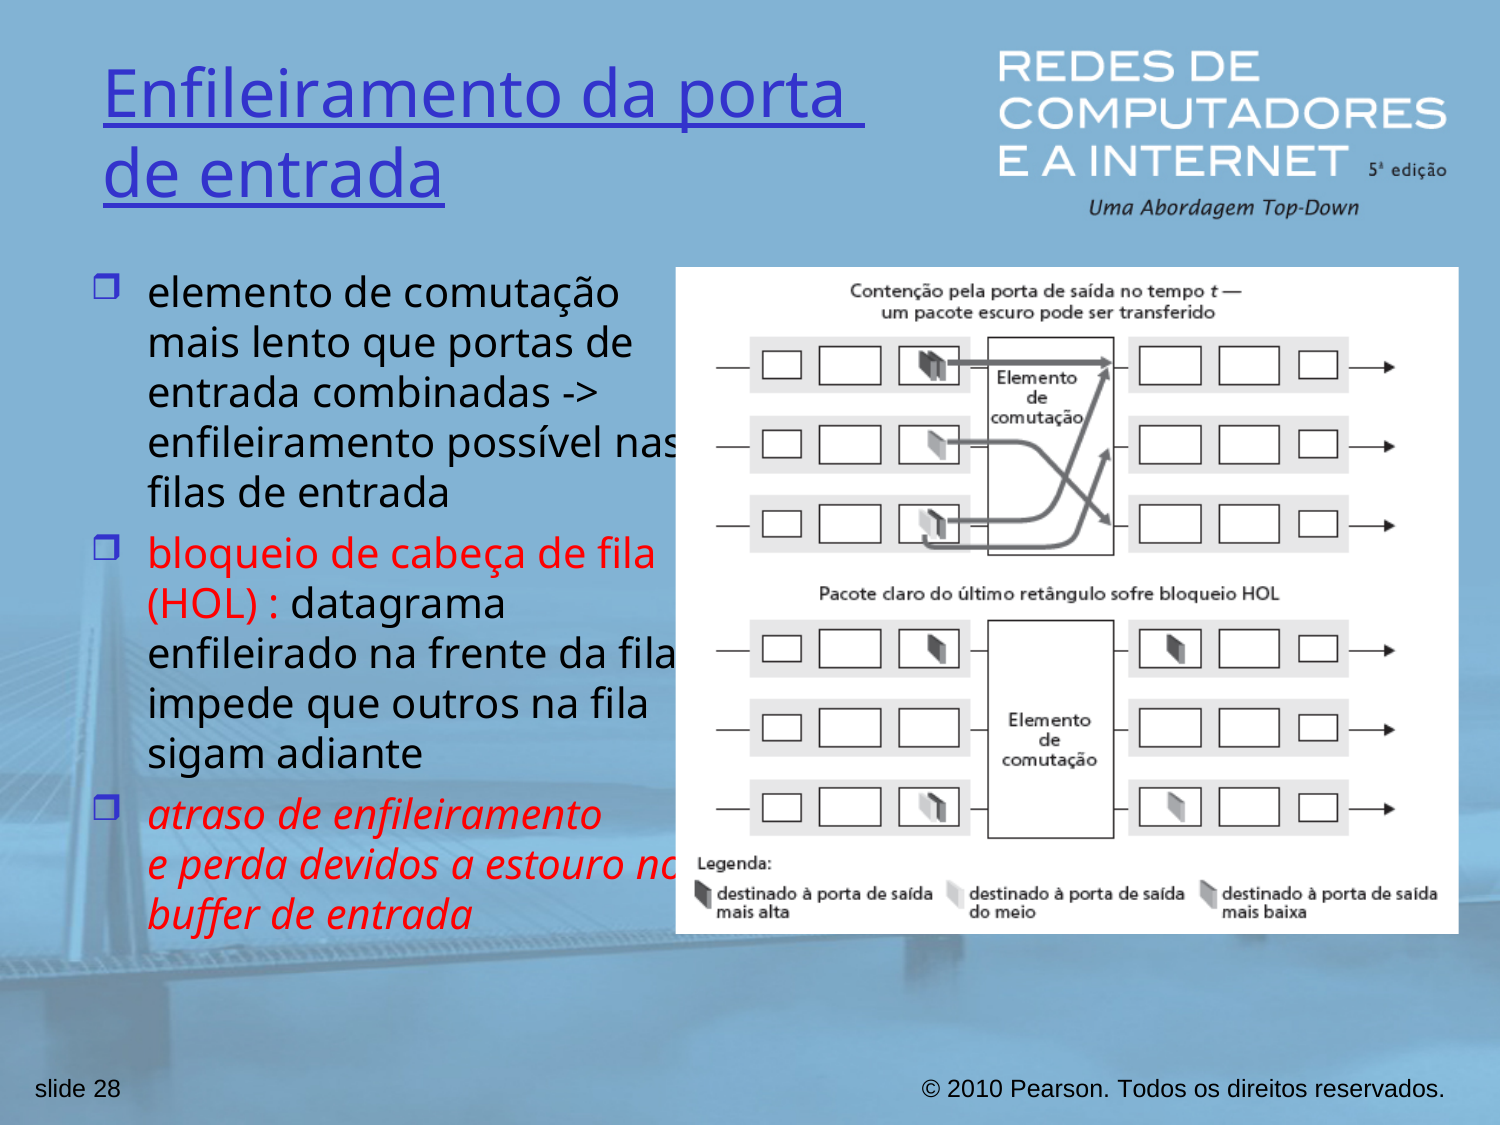

# Enfileiramento da porta de entrada
elemento de comutação mais lento que portas de entrada combinadas -> enfileiramento possível nas filas de entrada
bloqueio de cabeça de fila (HOL) : datagrama enfileirado na frente da fila impede que outros na fila sigam adiante
atraso de enfileiramento
e perda devidos a estouro no buffer de entrada